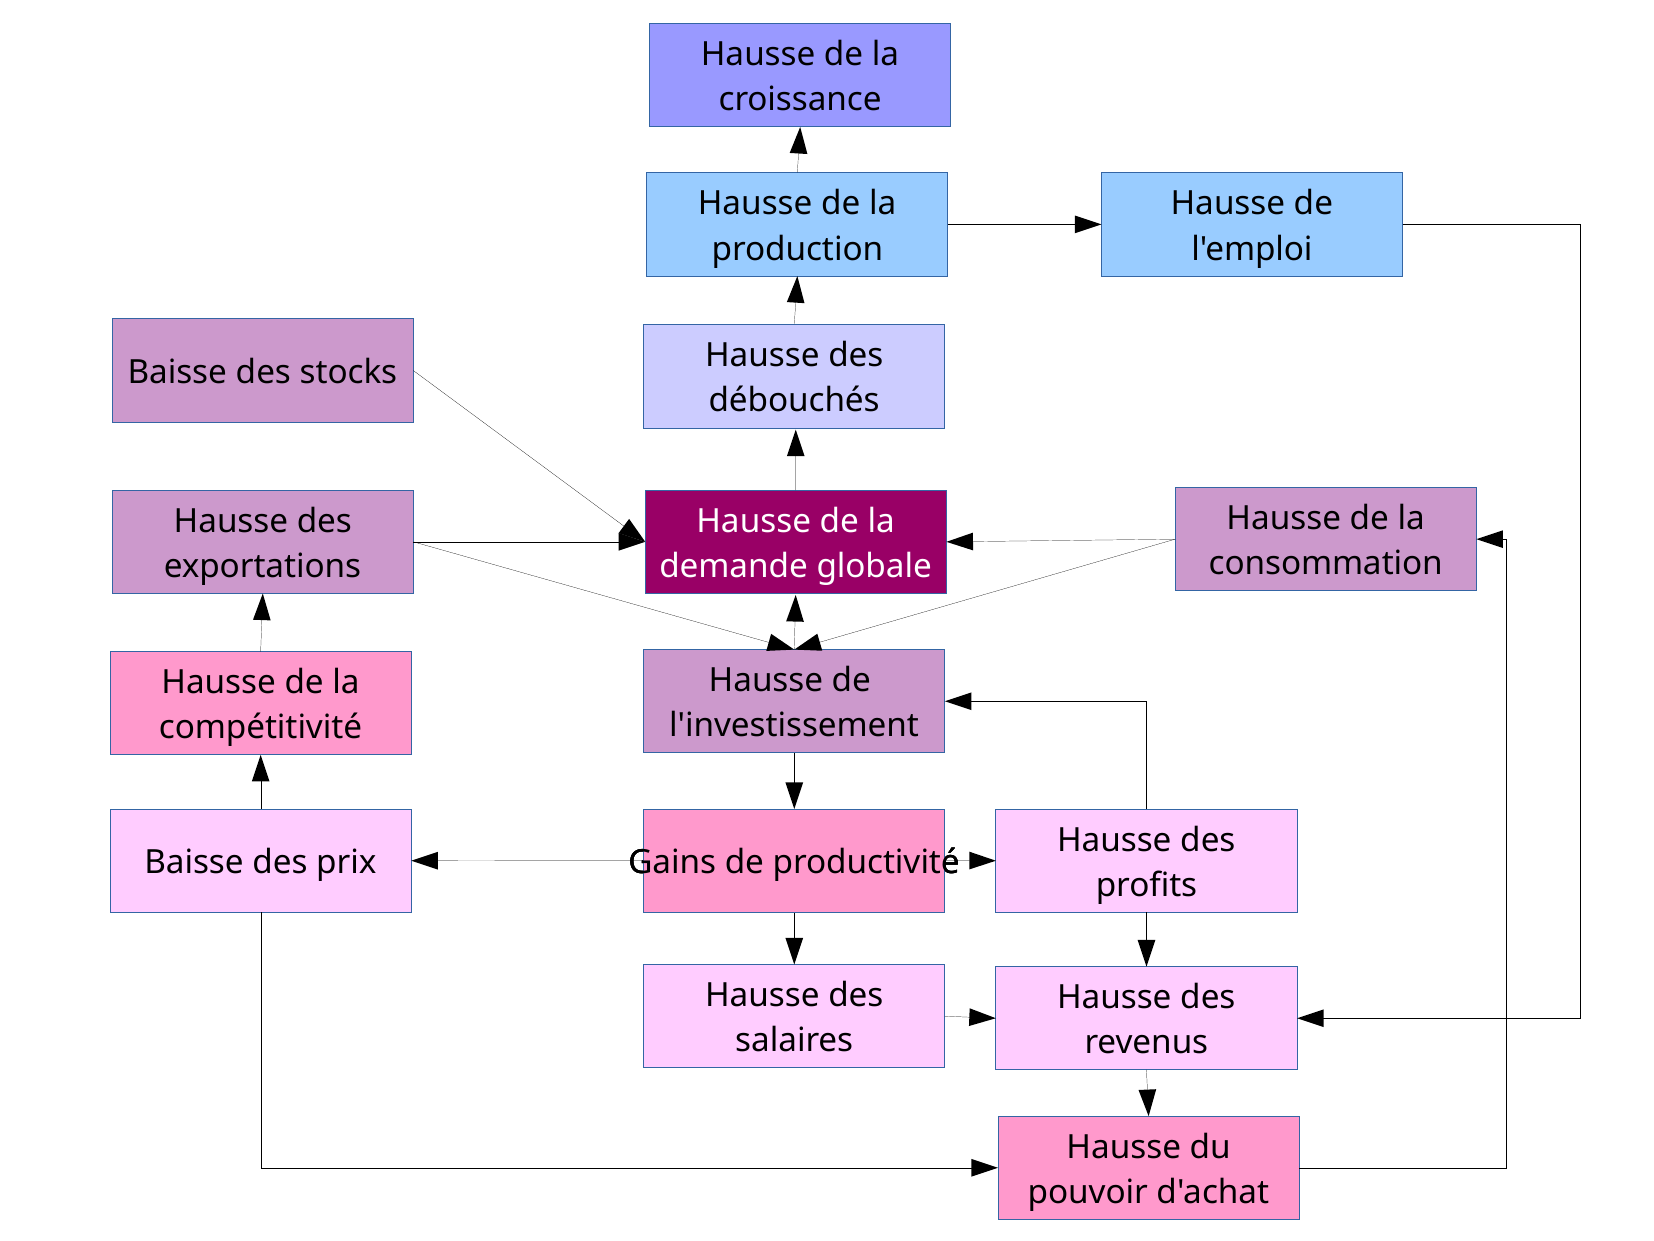

Hausse de la
croissance
Hausse de la
production
Hausse de
l'emploi
Baisse des stocks
Hausse des
débouchés
Hausse de la
consommation
Hausse des
exportations
Hausse de la
demande globale
Hausse de
l'investissement
Hausse de la
compétitivité
Baisse des prix
Gains de productivité
Gains de productivité
Gains de productivité
Hausse des
profits
Hausse des
salaires
Hausse des
revenus
Hausse du
pouvoir d'achat